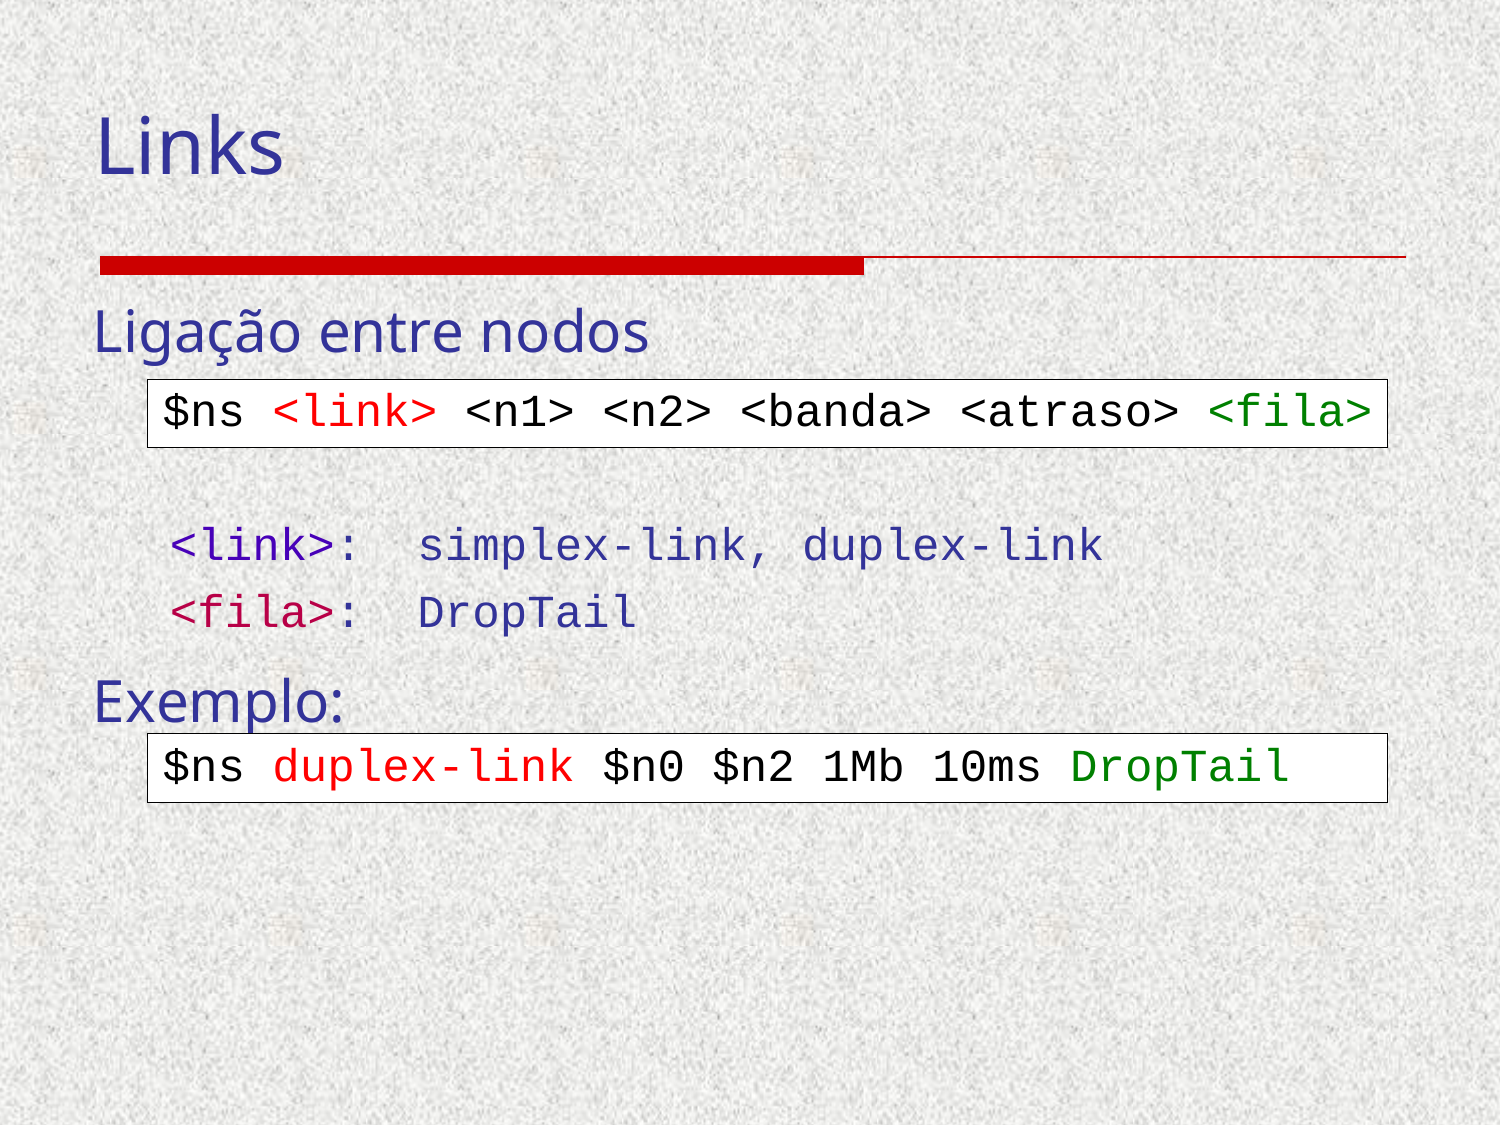

# Links
Ligação entre nodos
<link>: simplex-link, duplex-link
<fila>: DropTail
Exemplo:
$ns <link> <n1> <n2> <banda> <atraso> <fila>
$ns duplex-link $n0 $n2 1Mb 10ms DropTail